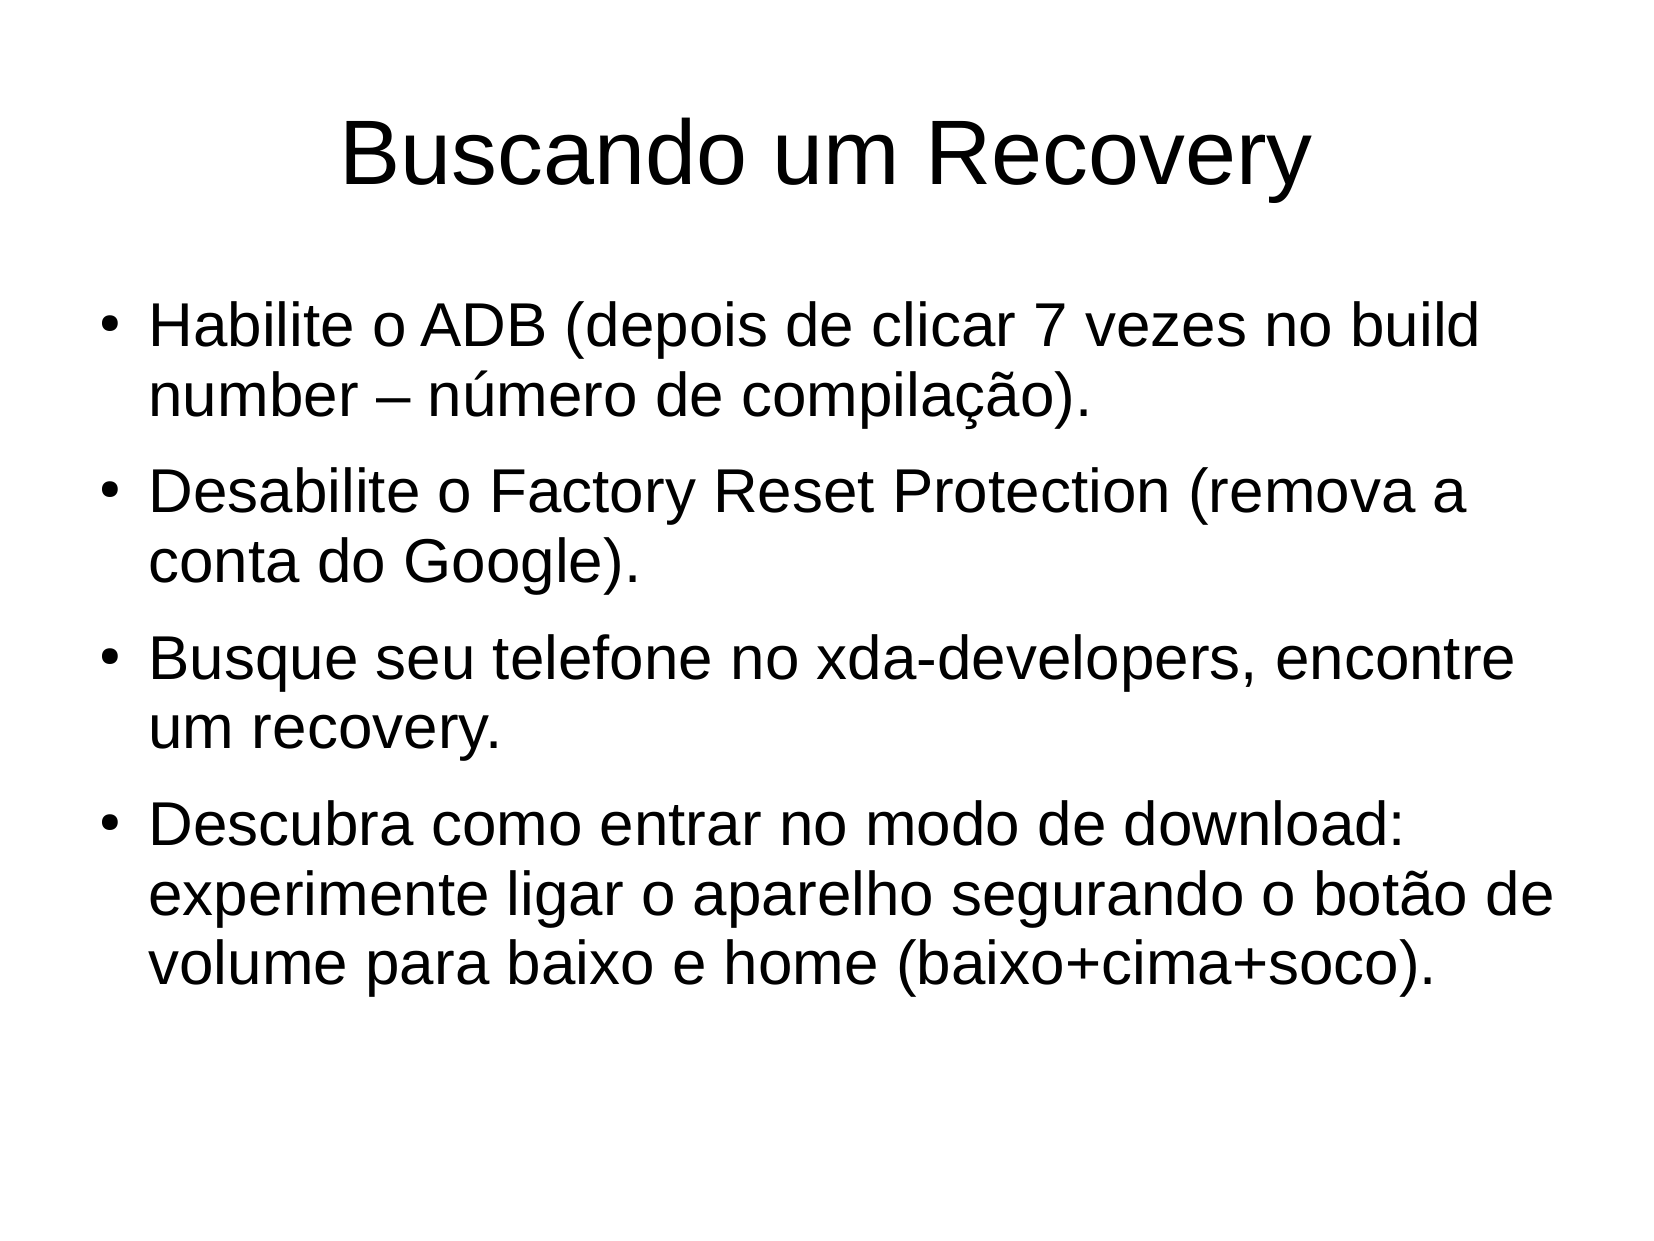

# Buscando um Recovery
Habilite o ADB (depois de clicar 7 vezes no build number – número de compilação).
Desabilite o Factory Reset Protection (remova a conta do Google).
Busque seu telefone no xda-developers, encontre um recovery.
Descubra como entrar no modo de download: experimente ligar o aparelho segurando o botão de volume para baixo e home (baixo+cima+soco).